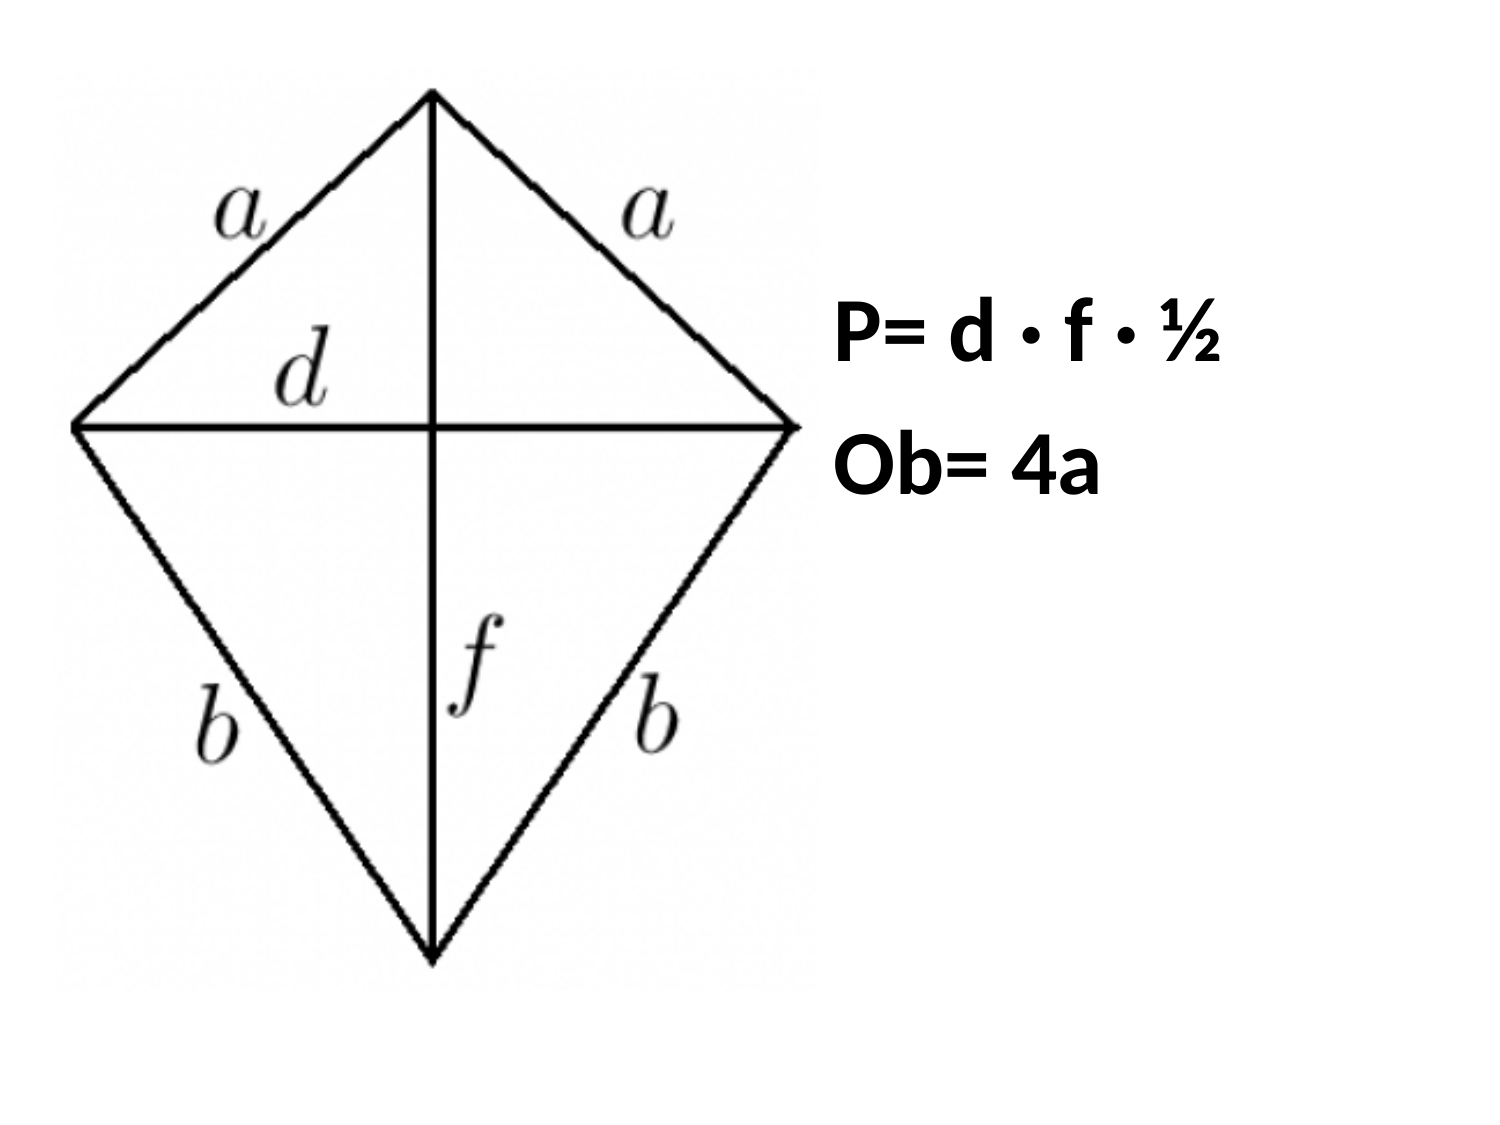

#
P= d · f · ½
Ob= 4a